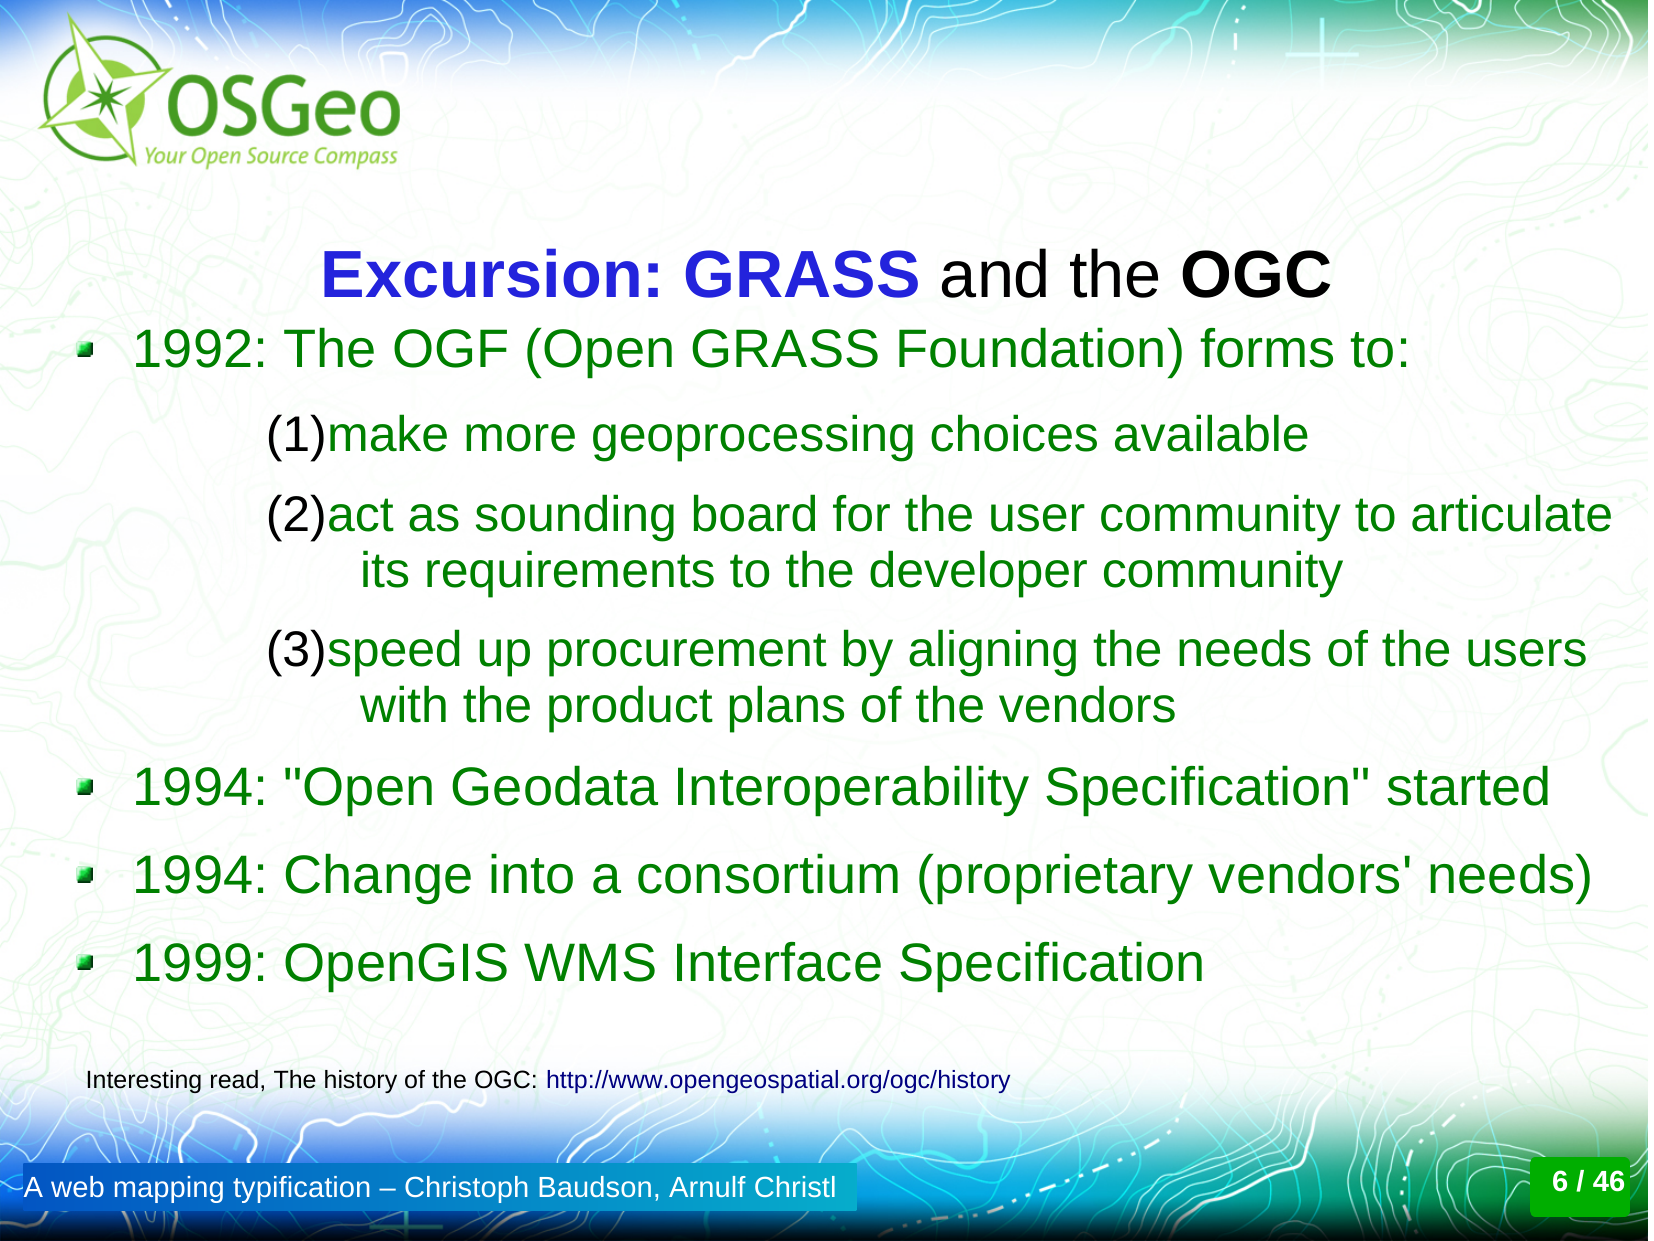

# Excursion: GRASS and the OGC
1992: The OGF (Open GRASS Foundation) forms to:
make more geoprocessing choices available
act as sounding board for the user community to articulate its requirements to the developer community
speed up procurement by aligning the needs of the users with the product plans of the vendors
1994: "Open Geodata Interoperability Specification" started
1994: Change into a consortium (proprietary vendors' needs)
1999: OpenGIS WMS Interface Specification
Interesting read, The history of the OGC: http://www.opengeospatial.org/ogc/history